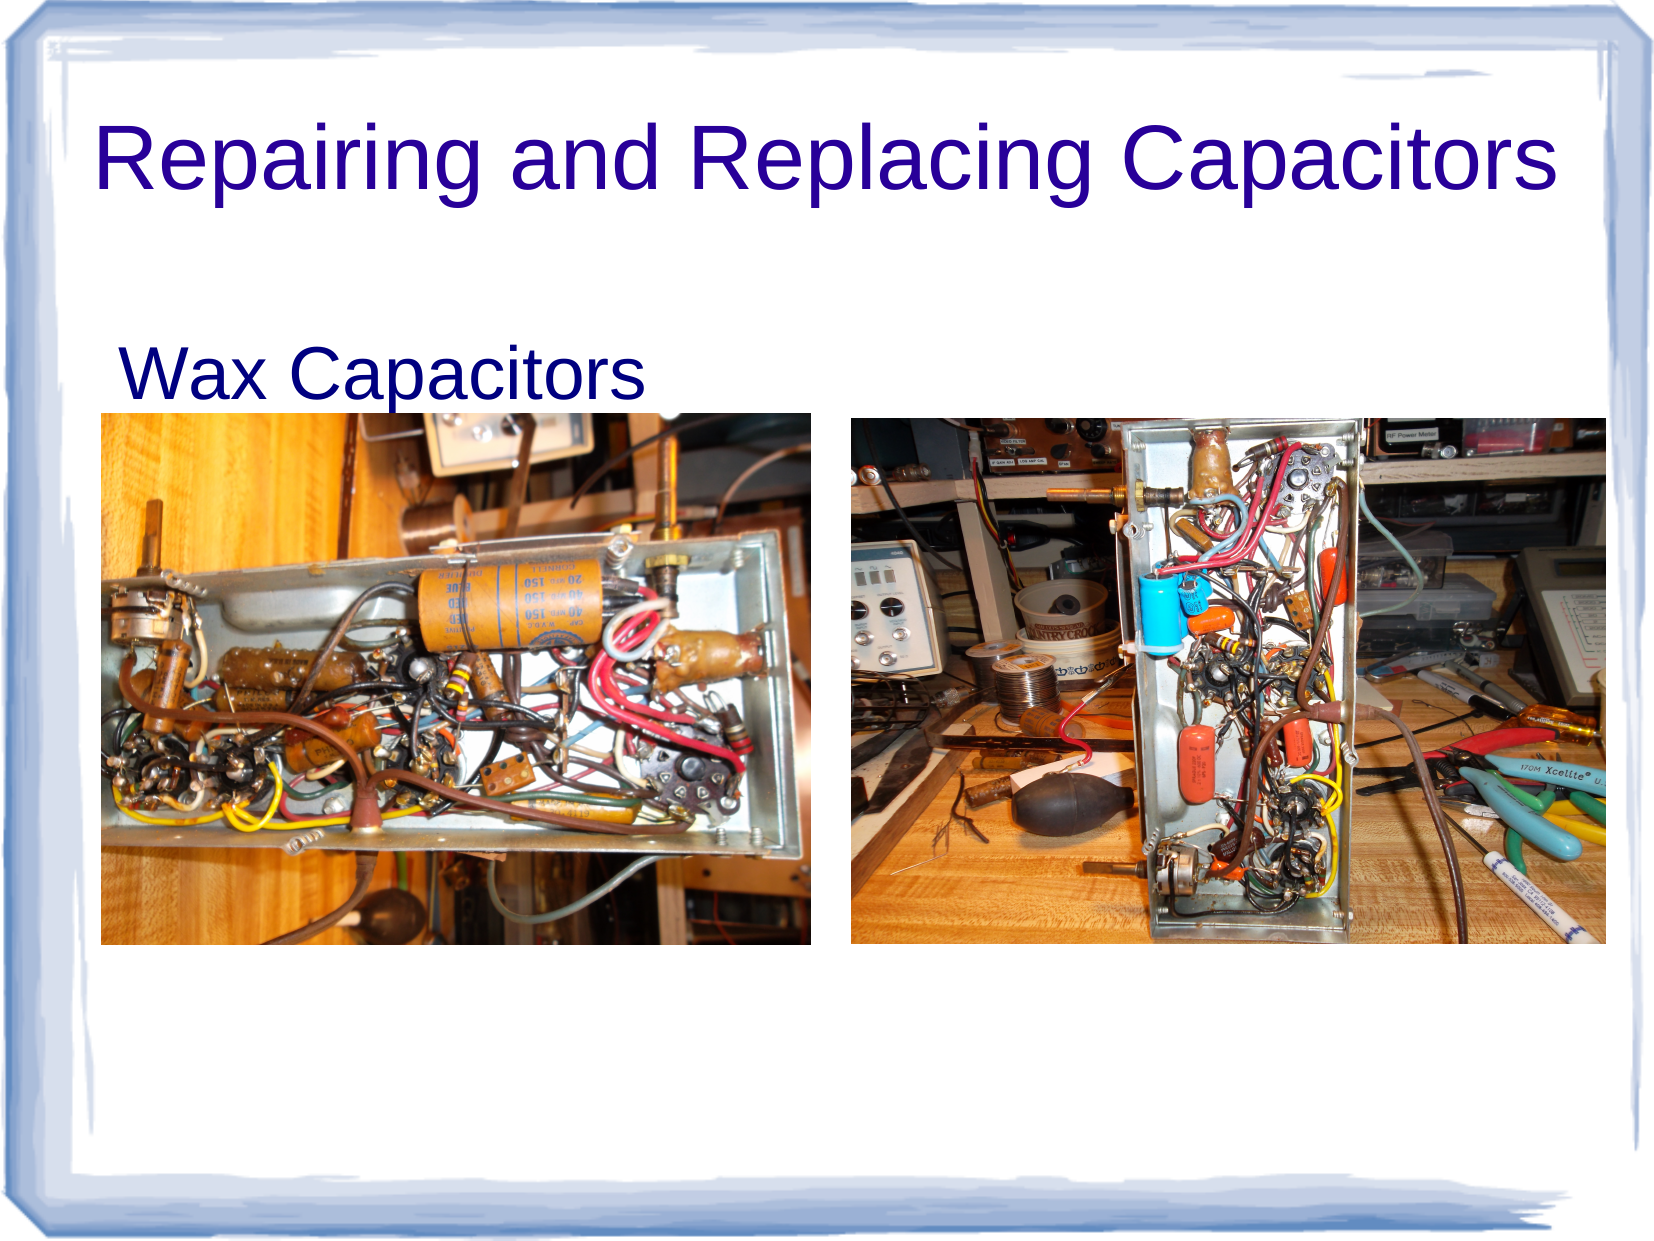

# Repairing and Replacing Capacitors
Wax Capacitors
- Electrolytic Capacitors